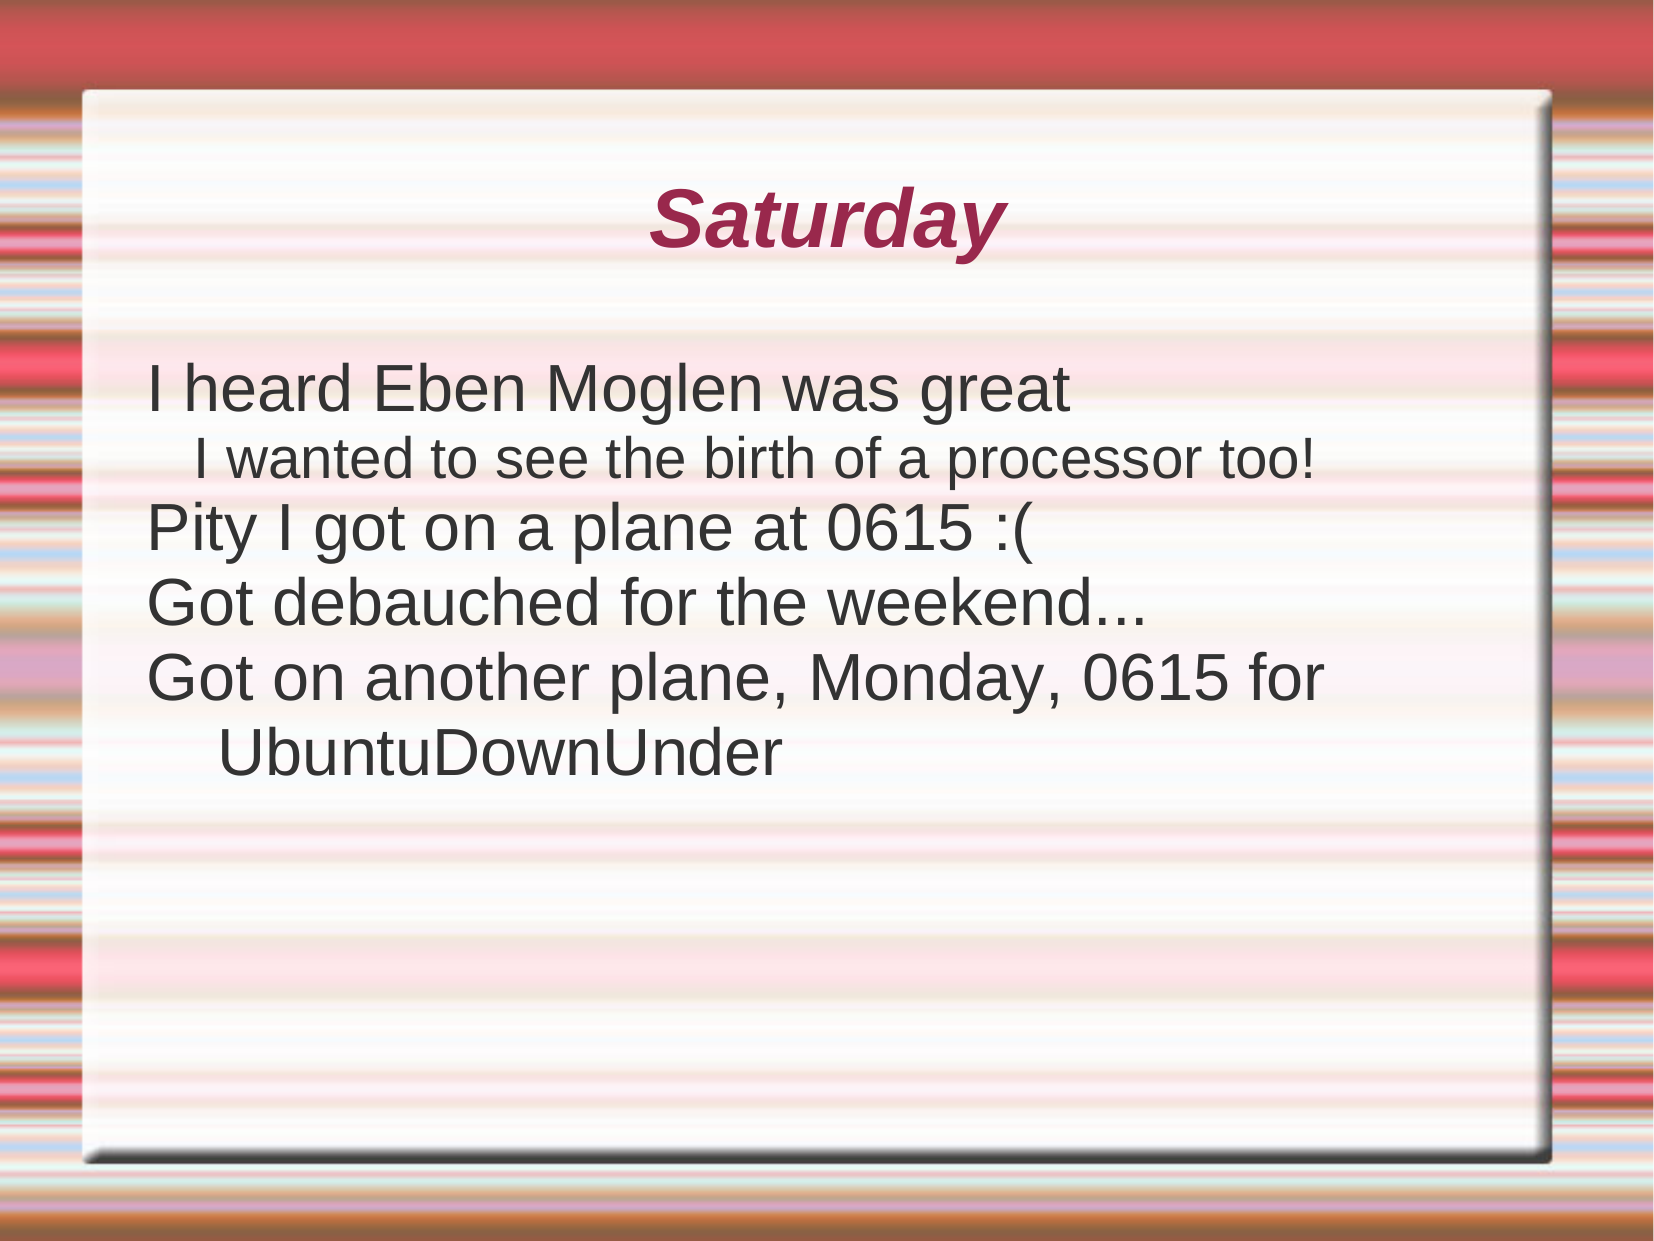

# Saturday
I heard Eben Moglen was great
I wanted to see the birth of a processor too!
Pity I got on a plane at 0615 :(
Got debauched for the weekend...
Got on another plane, Monday, 0615 for UbuntuDownUnder